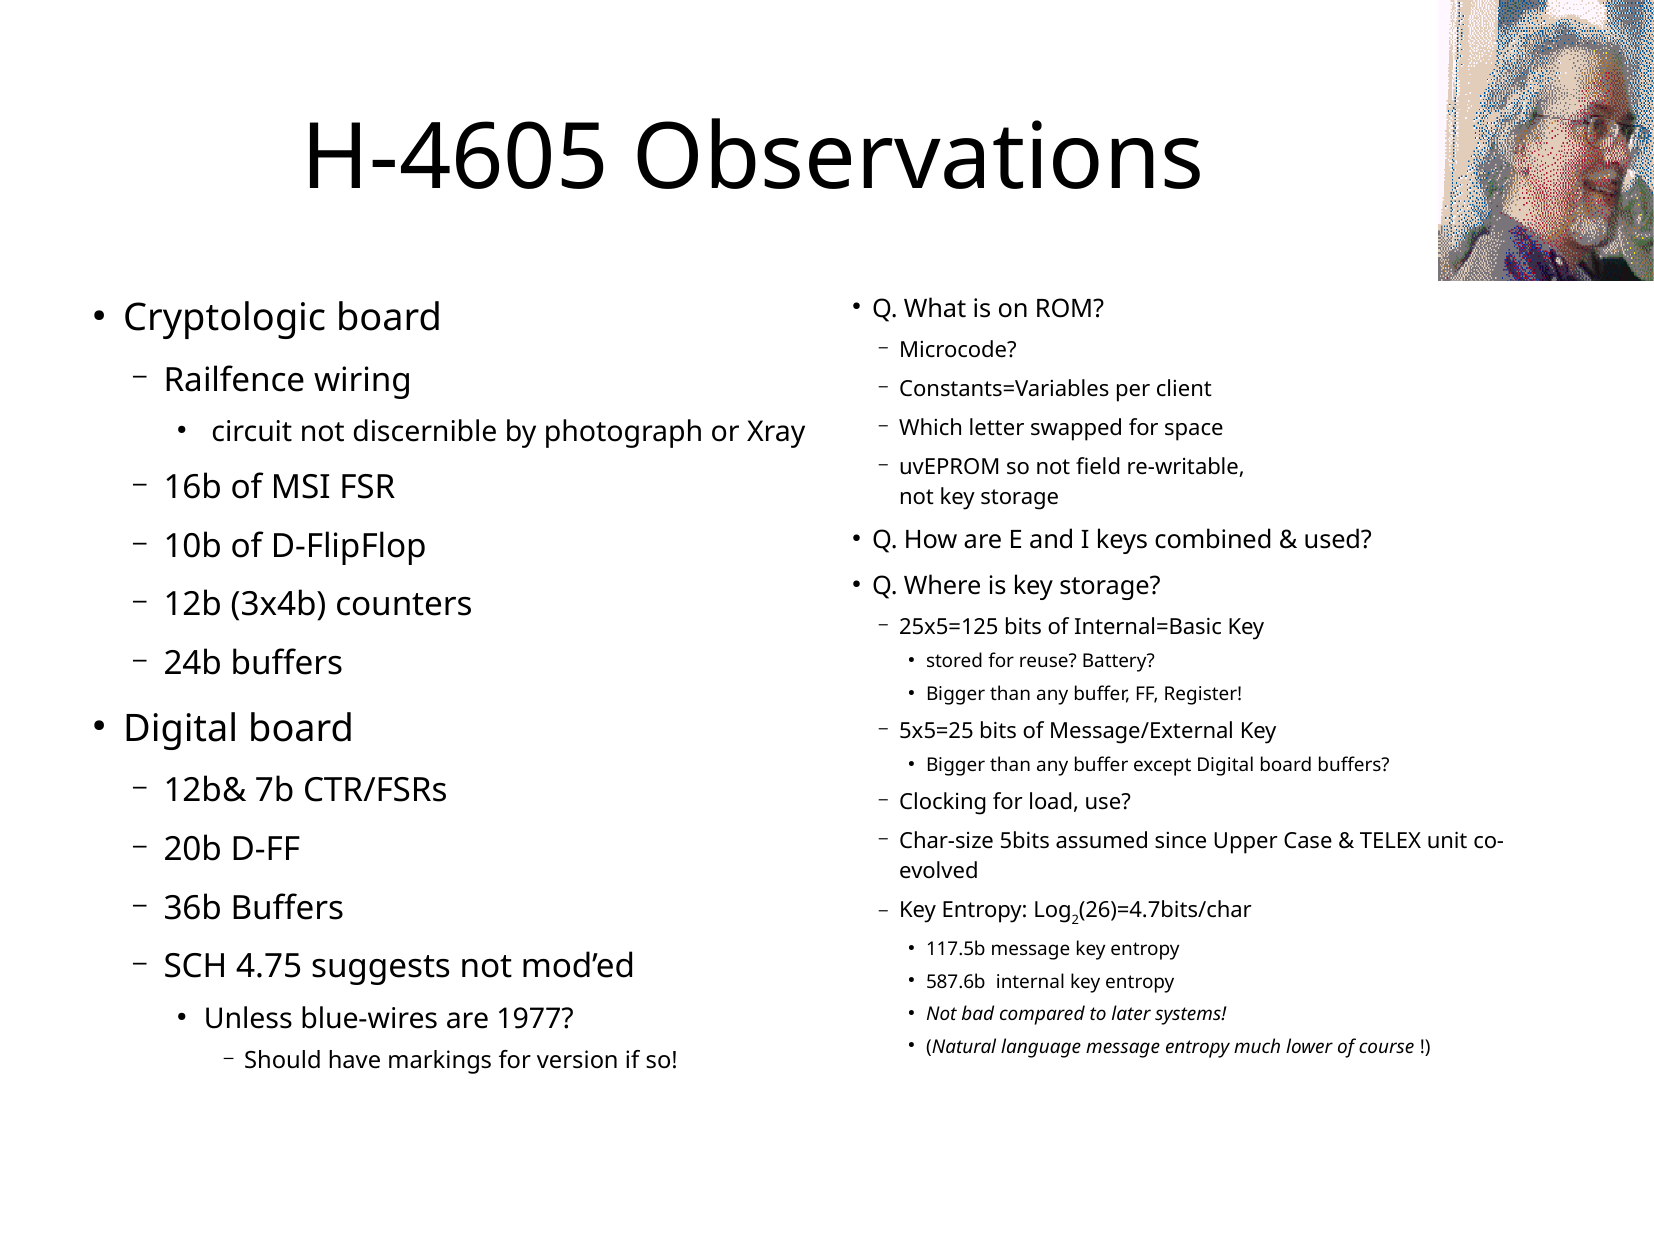

# H-4605 Observations
Cryptologic board
Railfence wiring
 circuit not discernible by photograph or Xray
16b of MSI FSR
10b of D-FlipFlop
12b (3x4b) counters
24b buffers
Digital board
12b& 7b CTR/FSRs
20b D-FF
36b Buffers
SCH 4.75 suggests not mod’ed
Unless blue-wires are 1977?
Should have markings for version if so!
Q. What is on ROM?
Microcode?
Constants=Variables per client
Which letter swapped for space
uvEPROM so not field re-writable,
not key storage
Q. How are E and I keys combined & used?
Q. Where is key storage?
25x5=125 bits of Internal=Basic Key
stored for reuse? Battery?
Bigger than any buffer, FF, Register!
5x5=25 bits of Message/External Key
Bigger than any buffer except Digital board buffers?
Clocking for load, use?
Char-size 5bits assumed since Upper Case & TELEX unit co-evolved
Key Entropy: Log2(26)=4.7bits/char
117.5b message key entropy
587.6b internal key entropy
Not bad compared to later systems!
(Natural language message entropy much lower of course !)